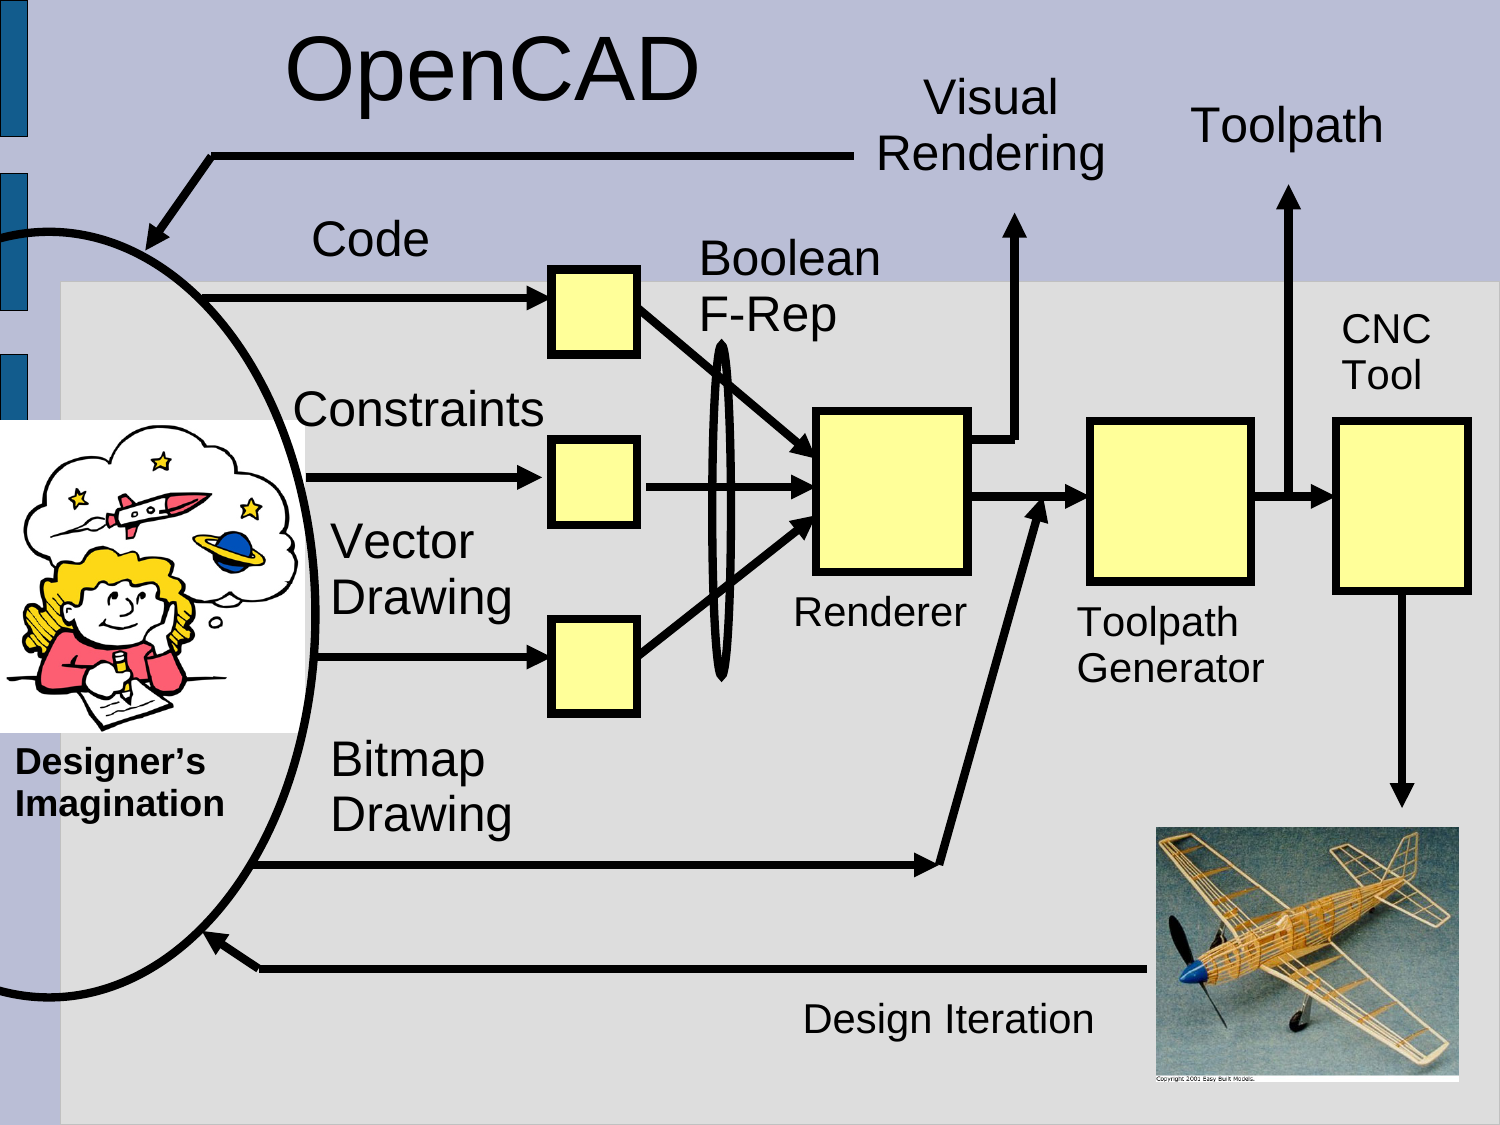

OpenCAD
Visual Rendering
Toolpath
Code
Boolean F-Rep
CNC Tool
Constraints
Vector Drawing
Renderer
Toolpath Generator
Bitmap Drawing
Designer’s Imagination
Design Iteration